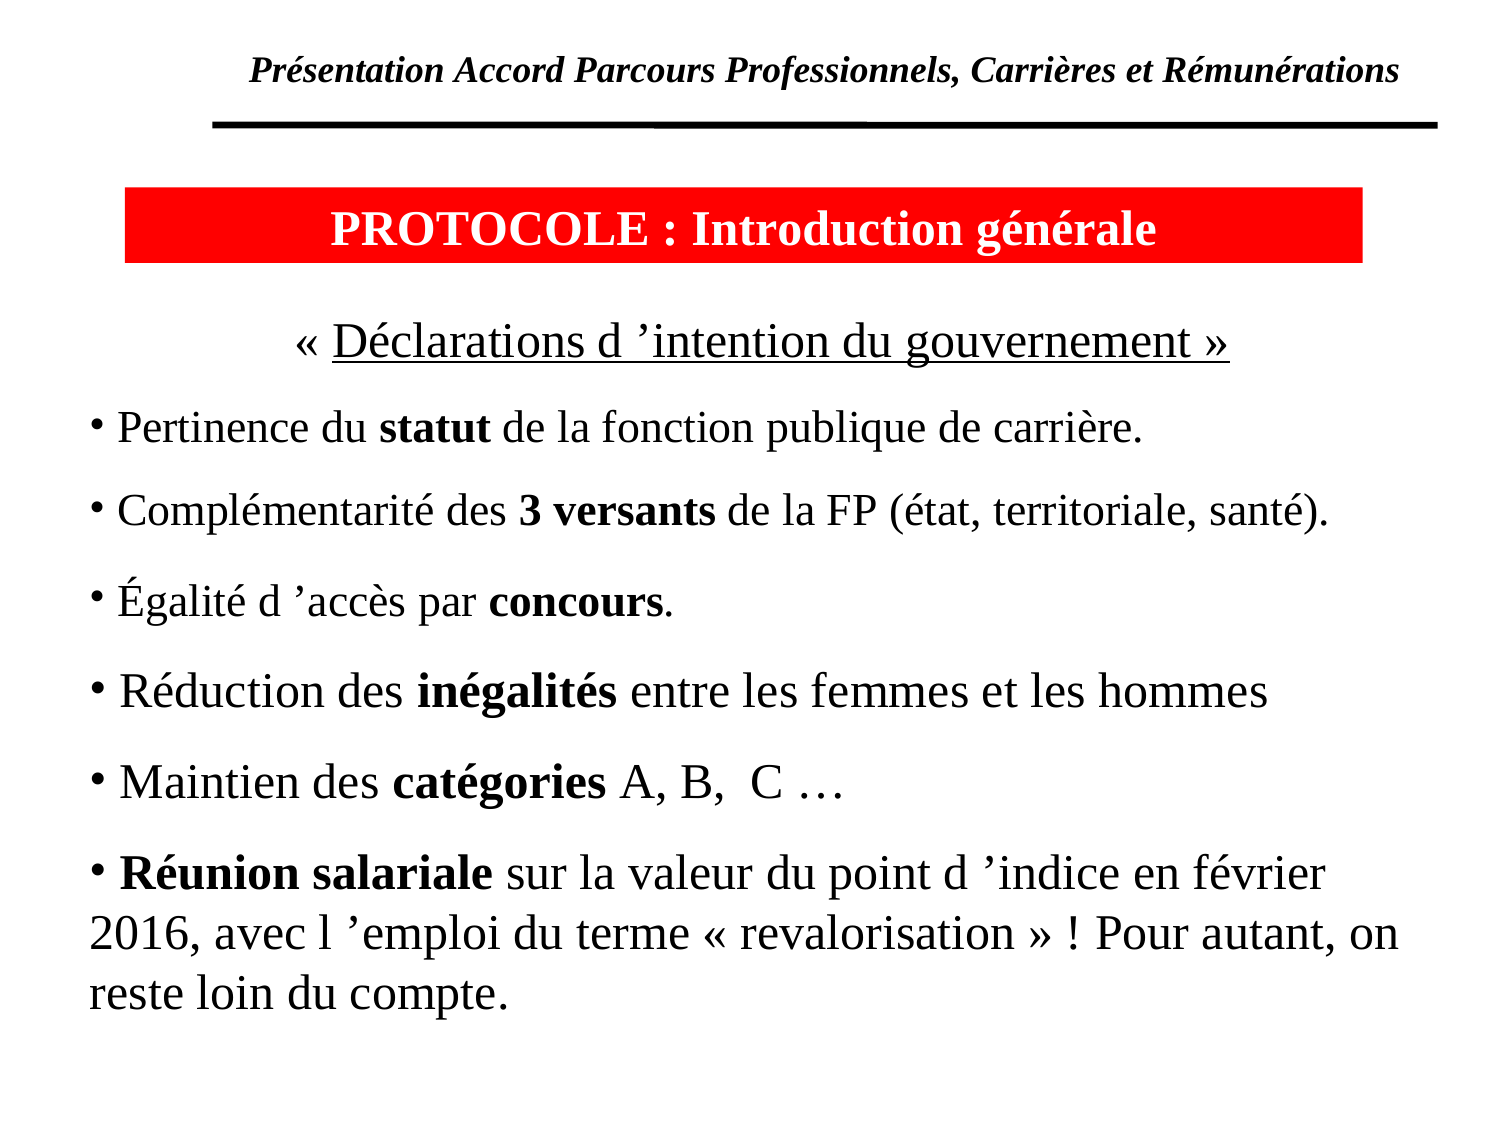

Présentation Accord Parcours Professionnels, Carrières et Rémunérations
PROTOCOLE : Introduction générale
 « Déclarations d ’intention du gouvernement »
 Pertinence du statut de la fonction publique de carrière.
 Complémentarité des 3 versants de la FP (état, territoriale, santé).
 Égalité d ’accès par concours.
 Réduction des inégalités entre les femmes et les hommes
 Maintien des catégories A, B, C …
 Réunion salariale sur la valeur du point d ’indice en février 2016, avec l ’emploi du terme « revalorisation » ! Pour autant, on reste loin du compte.